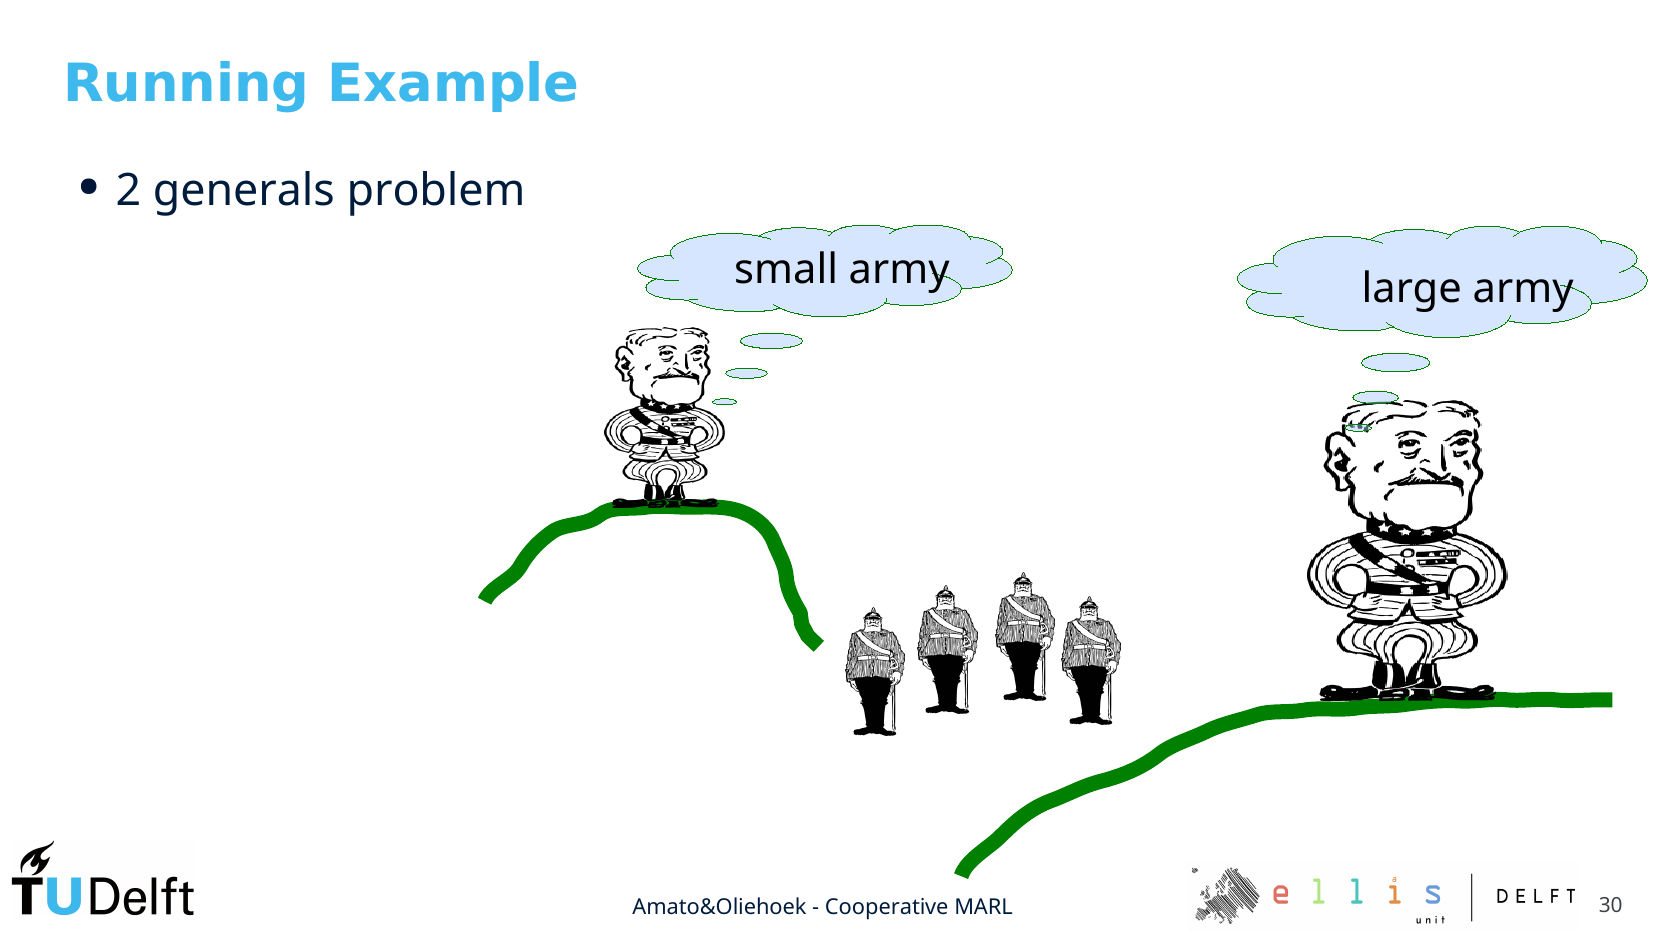

# Running Example
2 generals problem
small army
large army
Amato&Oliehoek - Cooperative MARL